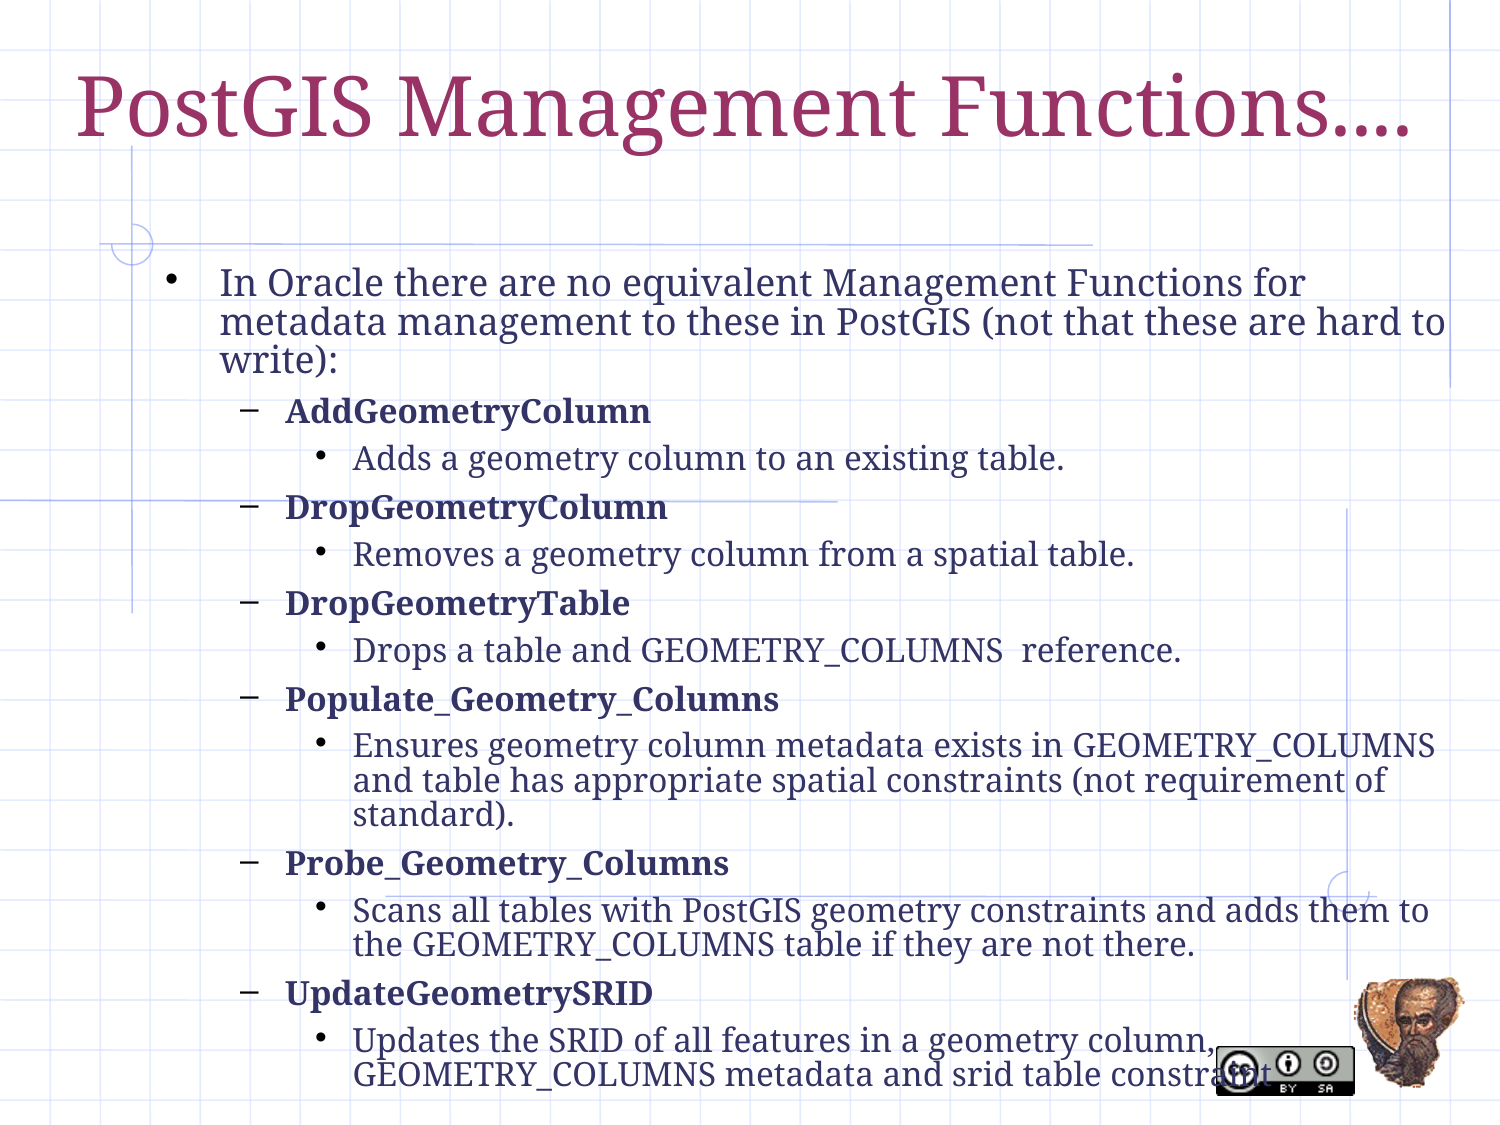

# PostGIS Management Functions....
In Oracle there are no equivalent Management Functions for metadata management to these in PostGIS (not that these are hard to write):
AddGeometryColumn
Adds a geometry column to an existing table.
DropGeometryColumn
Removes a geometry column from a spatial table.
DropGeometryTable
Drops a table and GEOMETRY_COLUMNS reference.
Populate_Geometry_Columns
Ensures geometry column metadata exists in GEOMETRY_COLUMNS and table has appropriate spatial constraints (not requirement of standard).
Probe_Geometry_Columns
Scans all tables with PostGIS geometry constraints and adds them to the GEOMETRY_COLUMNS table if they are not there.
UpdateGeometrySRID
Updates the SRID of all features in a geometry column, GEOMETRY_COLUMNS metadata and srid table constraint